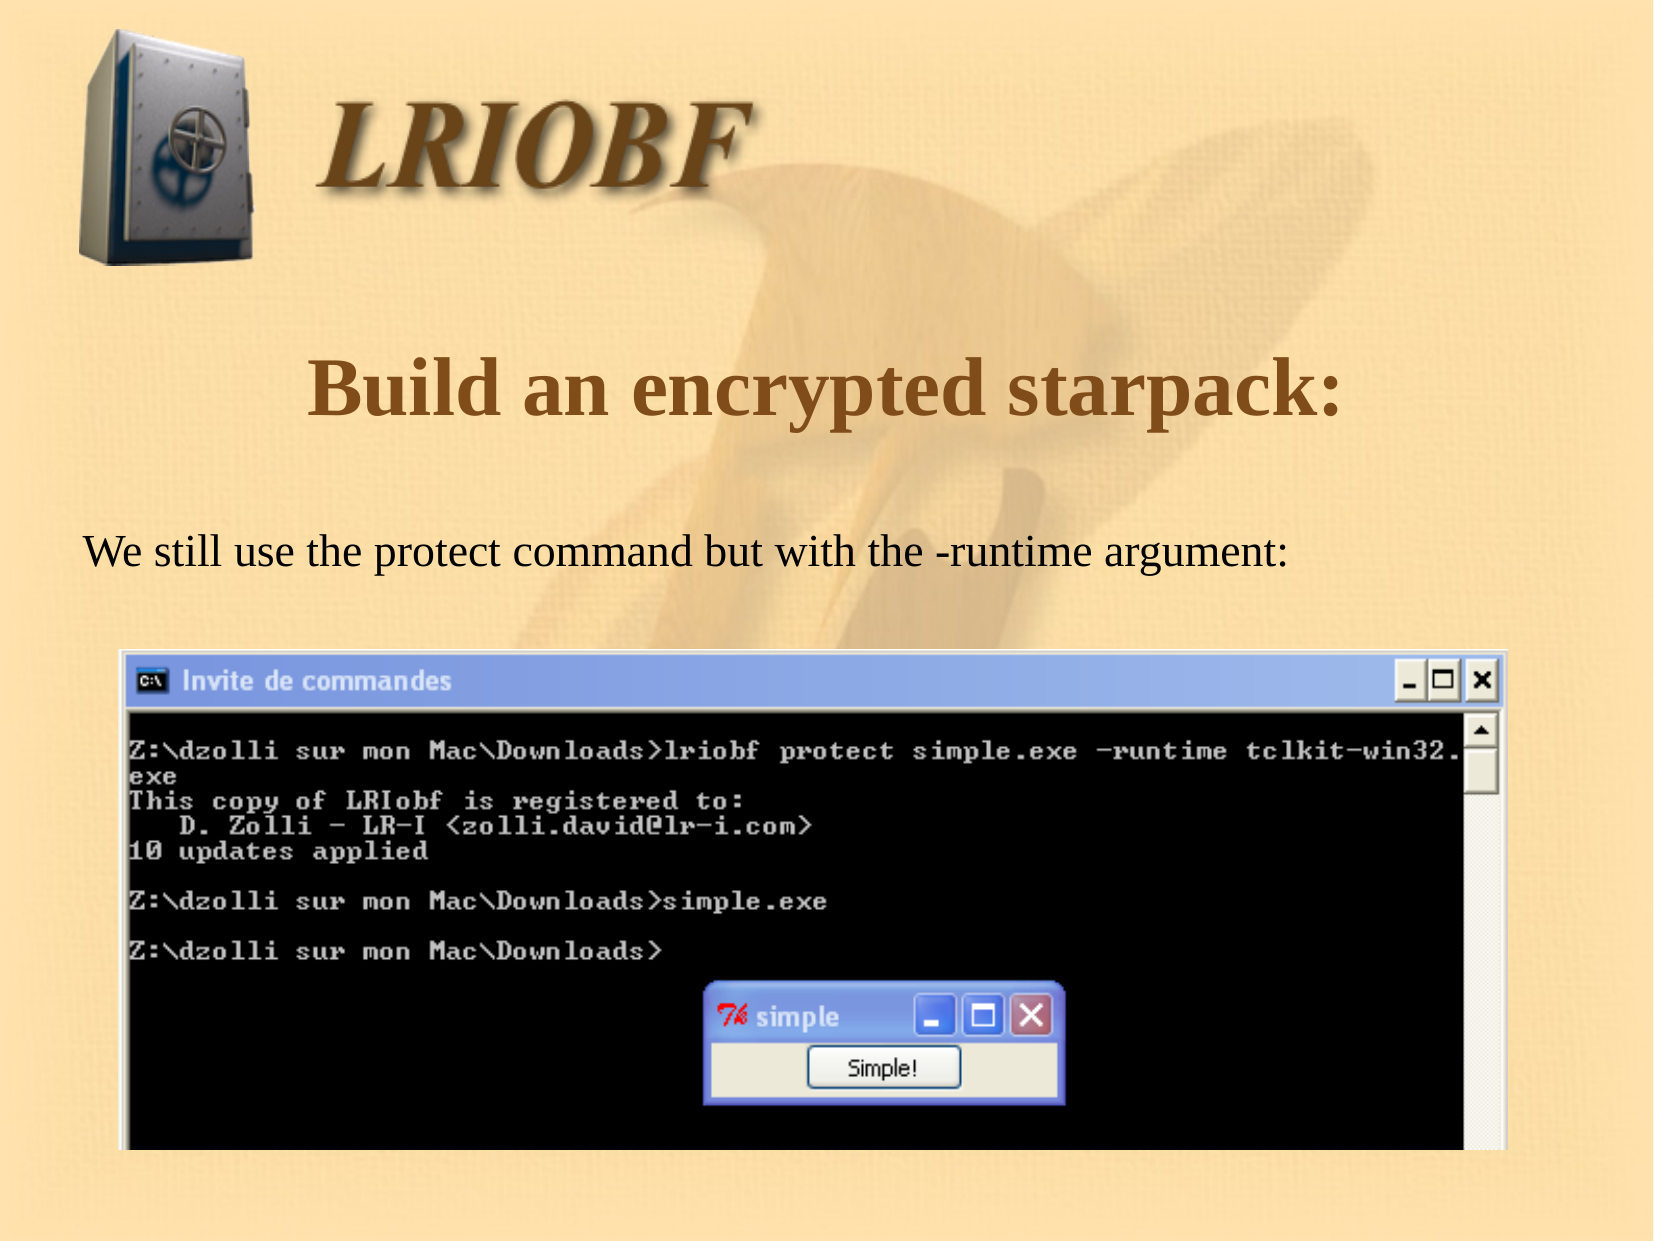

# Build an encrypted starpack:
We still use the protect command but with the -runtime argument: